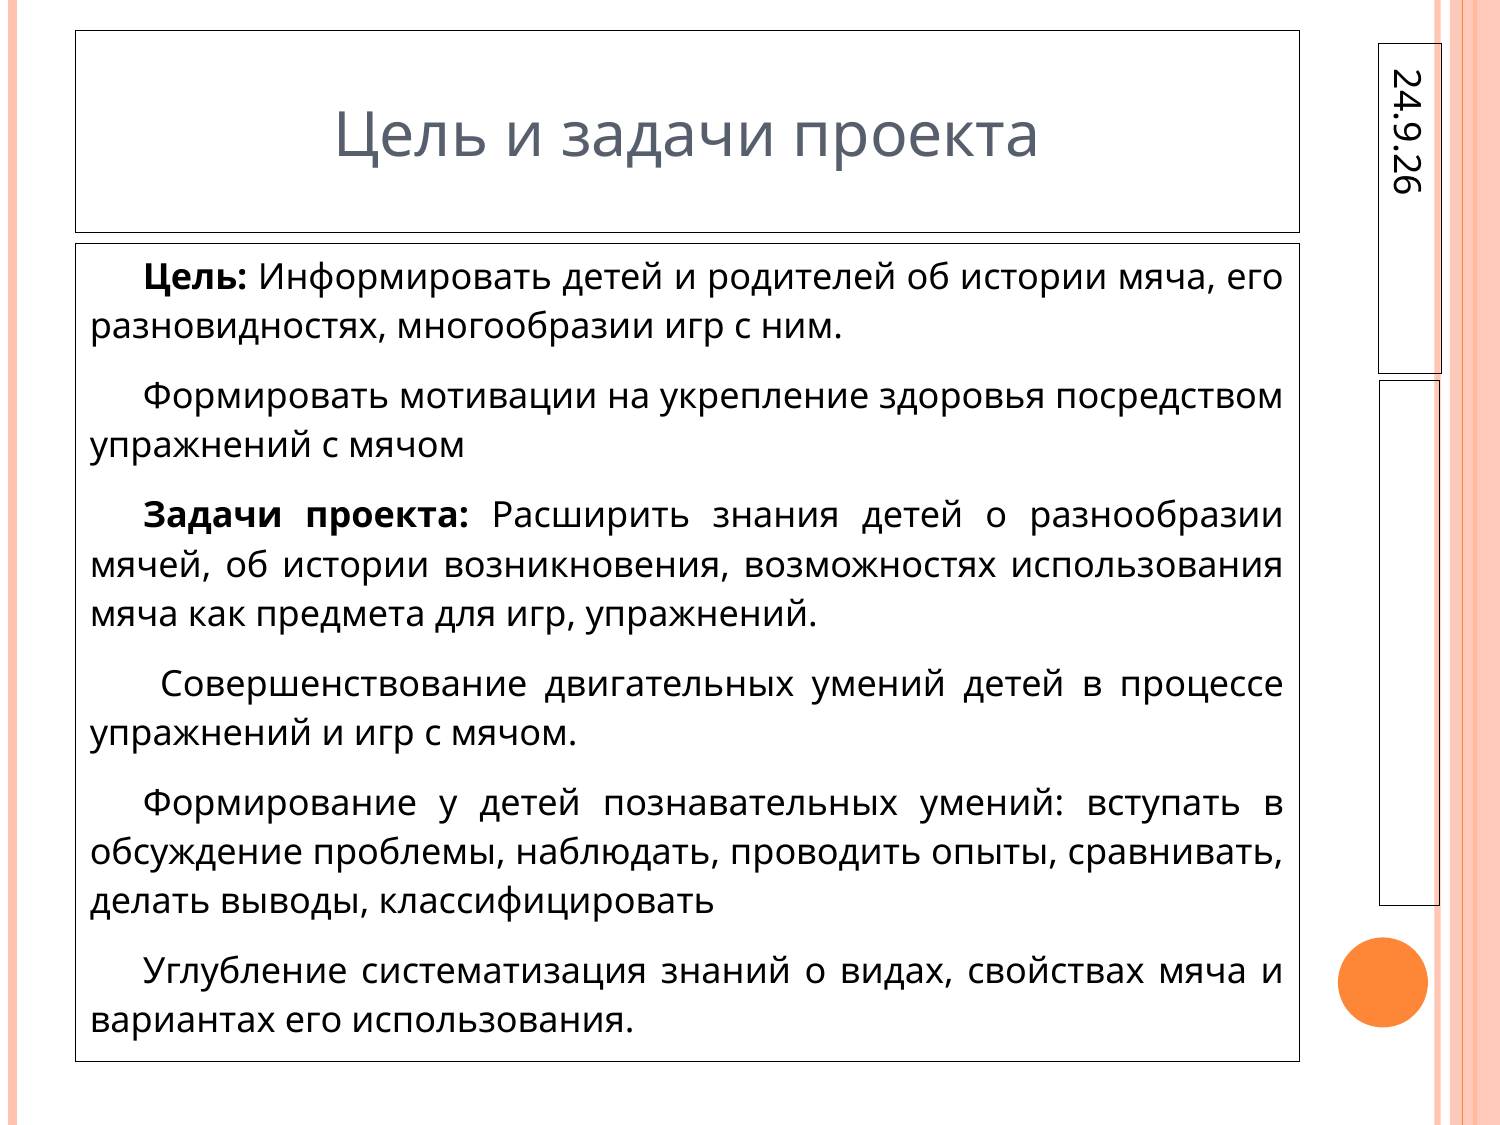

# Цель и задачи проекта
	Цель: Информировать детей и родителей об истории мяча, его разновидностях, многообразии игр с ним.
	Формировать мотивации на укрепление здоровья посредством упражнений с мячом
	Задачи проекта: Расширить знания детей о разнообразии мячей, об истории возникновения, возможностях использования мяча как предмета для игр, упражнений.
	 Совершенствование двигательных умений детей в процессе упражнений и игр с мячом.
	Формирование у детей познавательных умений: вступать в обсуждение проблемы, наблюдать, проводить опыты, сравнивать, делать выводы, классифицировать
	Углубление систематизация знаний о видах, свойствах мяча и вариантах его использования.